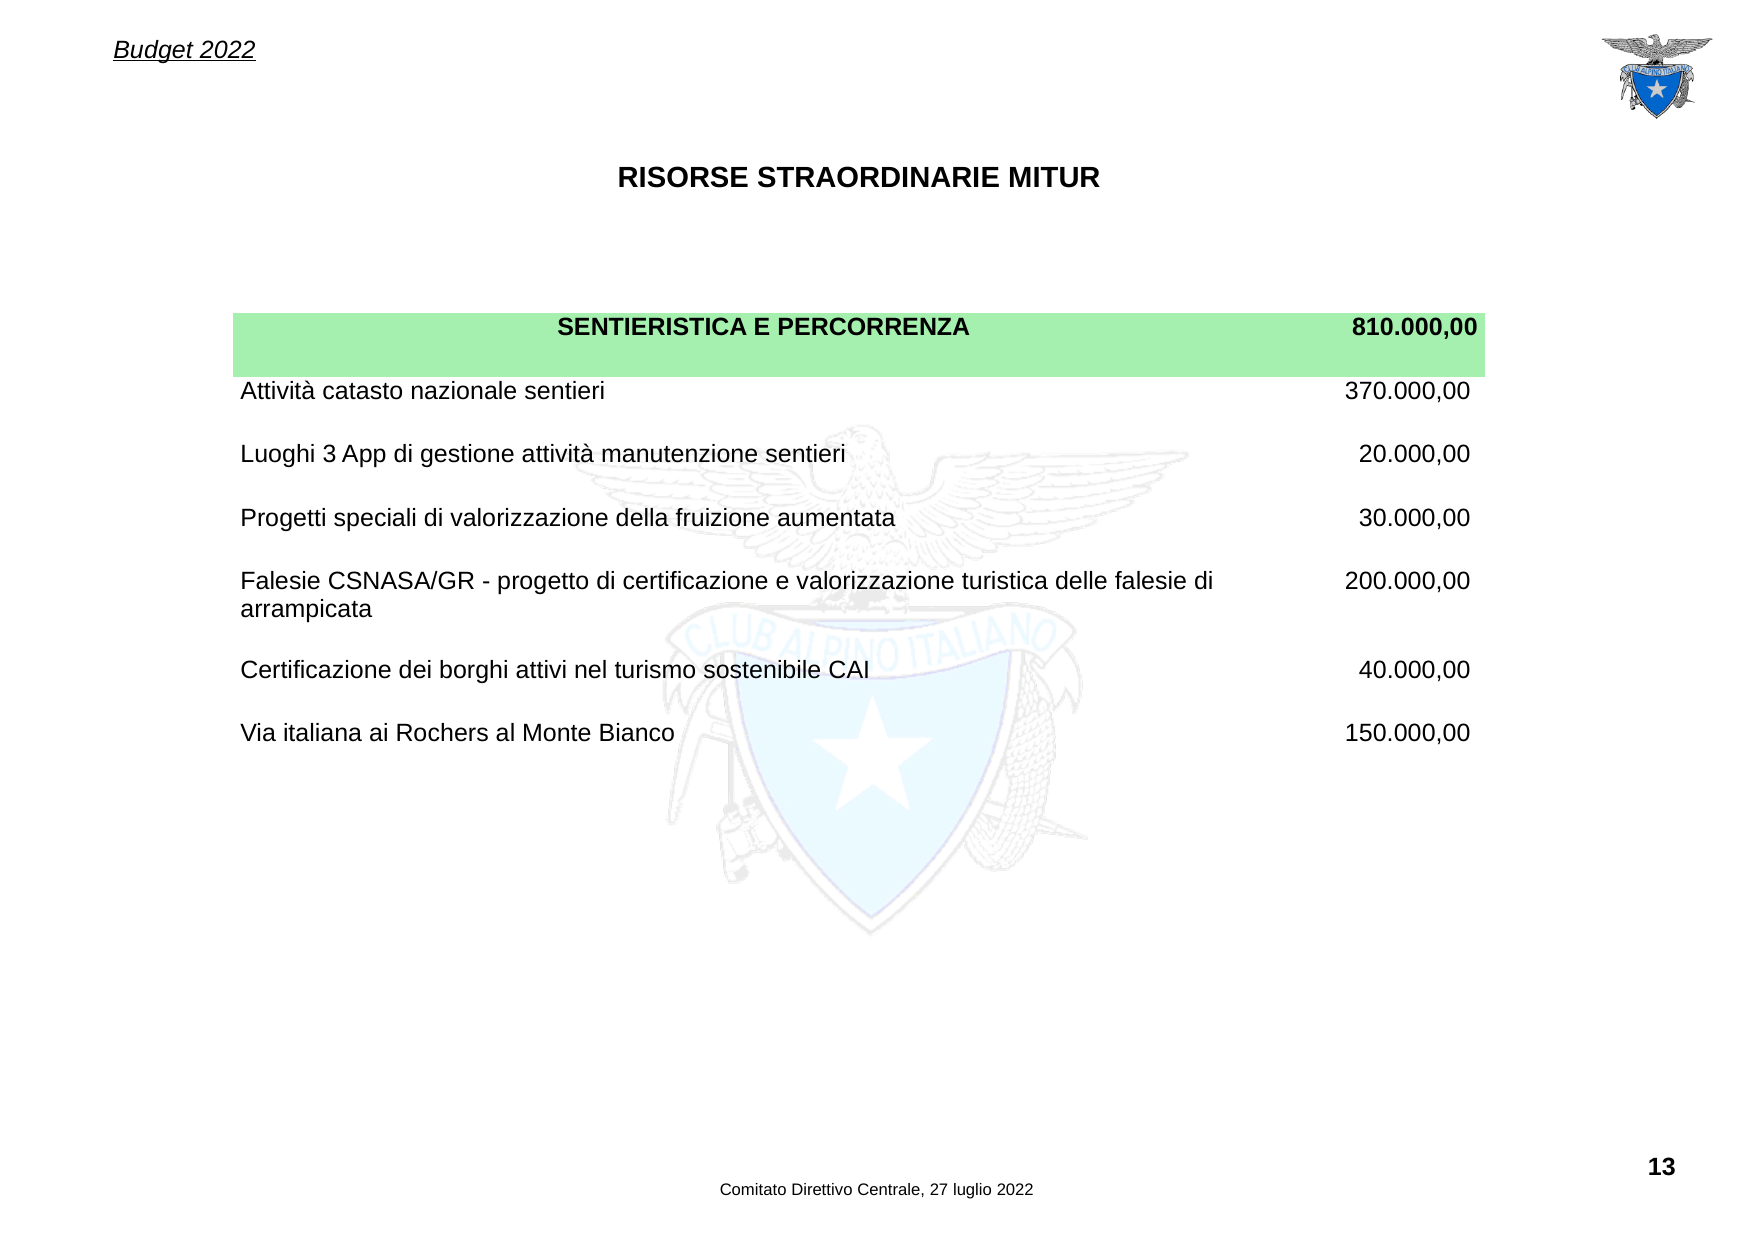

Budget 2022
| RISORSE STRAORDINARIE MITUR |
| --- |
| |
| SENTIERISTICA E PERCORRENZA | 810.000,00 |
| --- | --- |
| Attività catasto nazionale sentieri | 370.000,00 |
| Luoghi 3 App di gestione attività manutenzione sentieri | 20.000,00 |
| Progetti speciali di valorizzazione della fruizione aumentata | 30.000,00 |
| Falesie CSNASA/GR - progetto di certificazione e valorizzazione turistica delle falesie di arrampicata | 200.000,00 |
| Certificazione dei borghi attivi nel turismo sostenibile CAI | 40.000,00 |
| Via italiana ai Rochers al Monte Bianco | 150.000,00 |
13
Comitato Direttivo Centrale, 27 luglio 2022